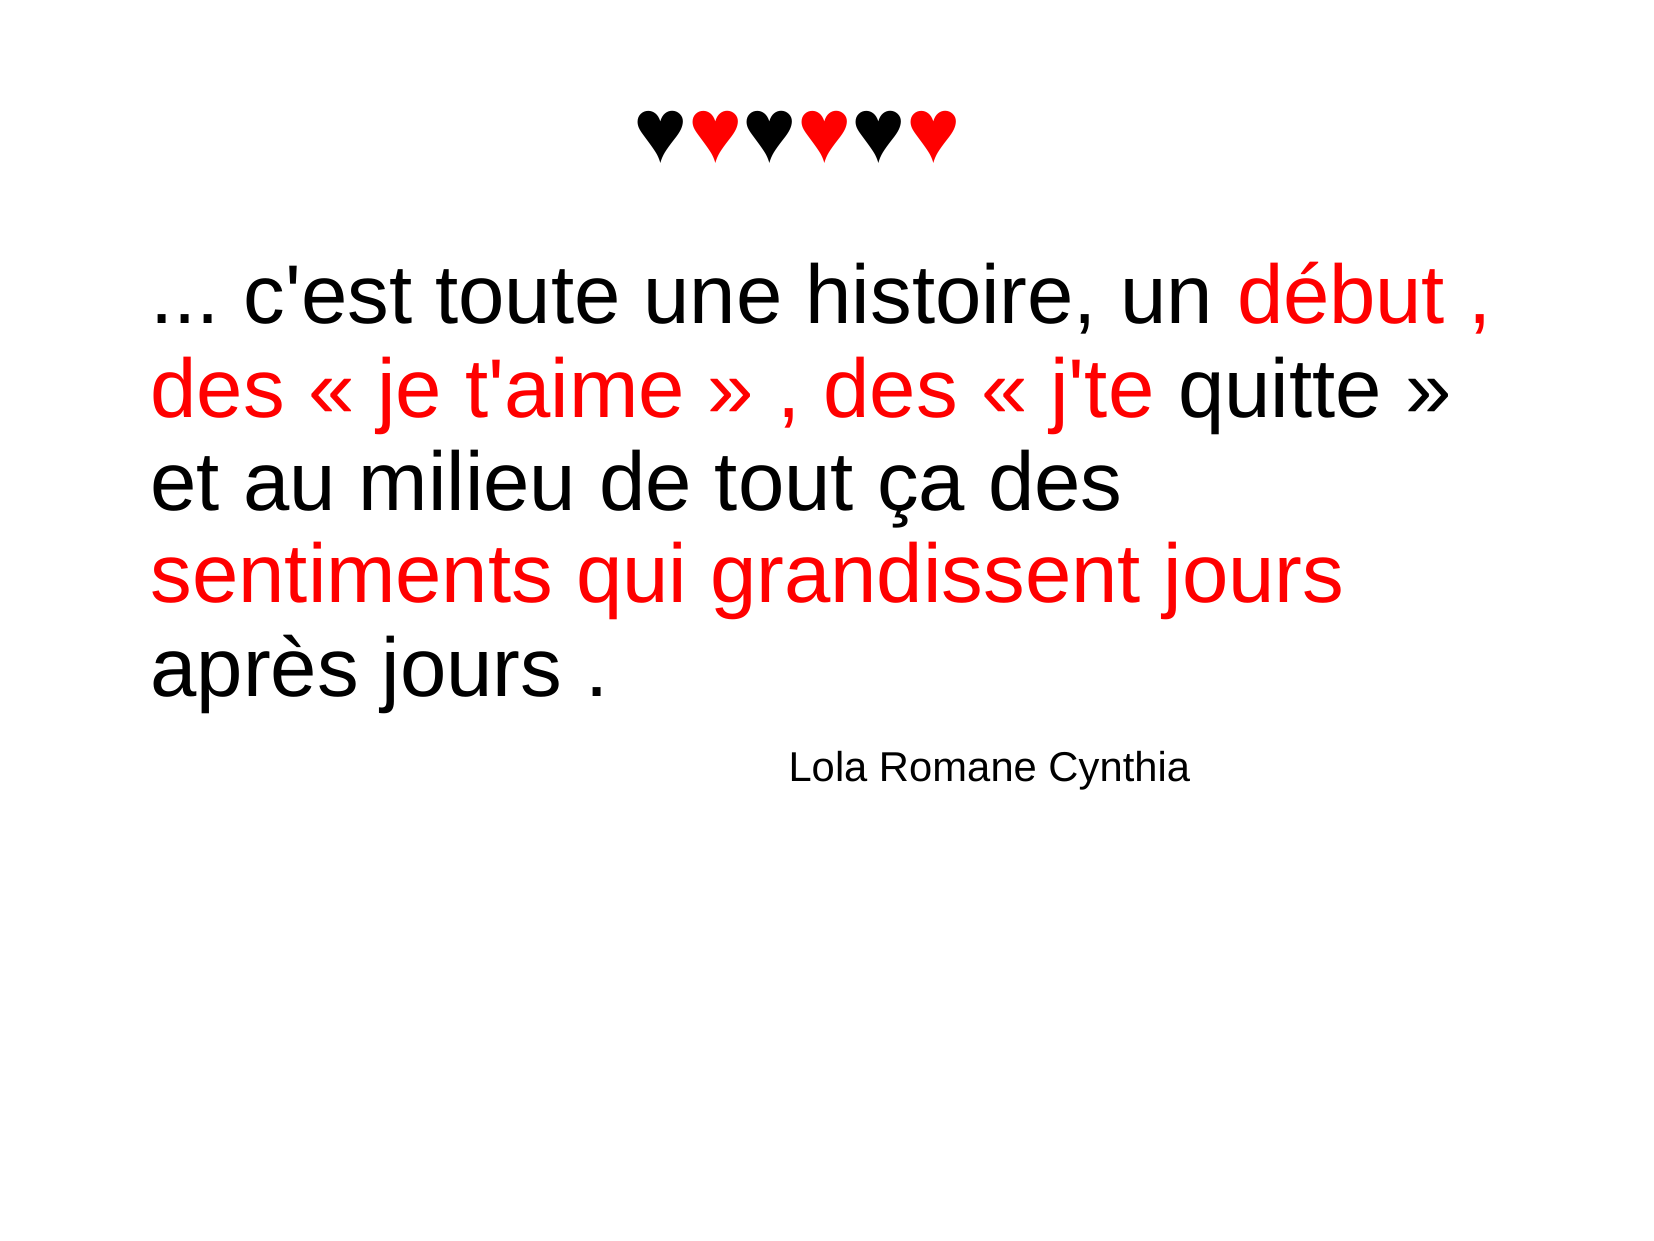

♥♥♥♥♥♥
#
... c'est toute une histoire, un début , des « je t'aime » , des « j'te quitte » et au milieu de tout ça des sentiments qui grandissent jours après jours .
Lola Romane Cynthia